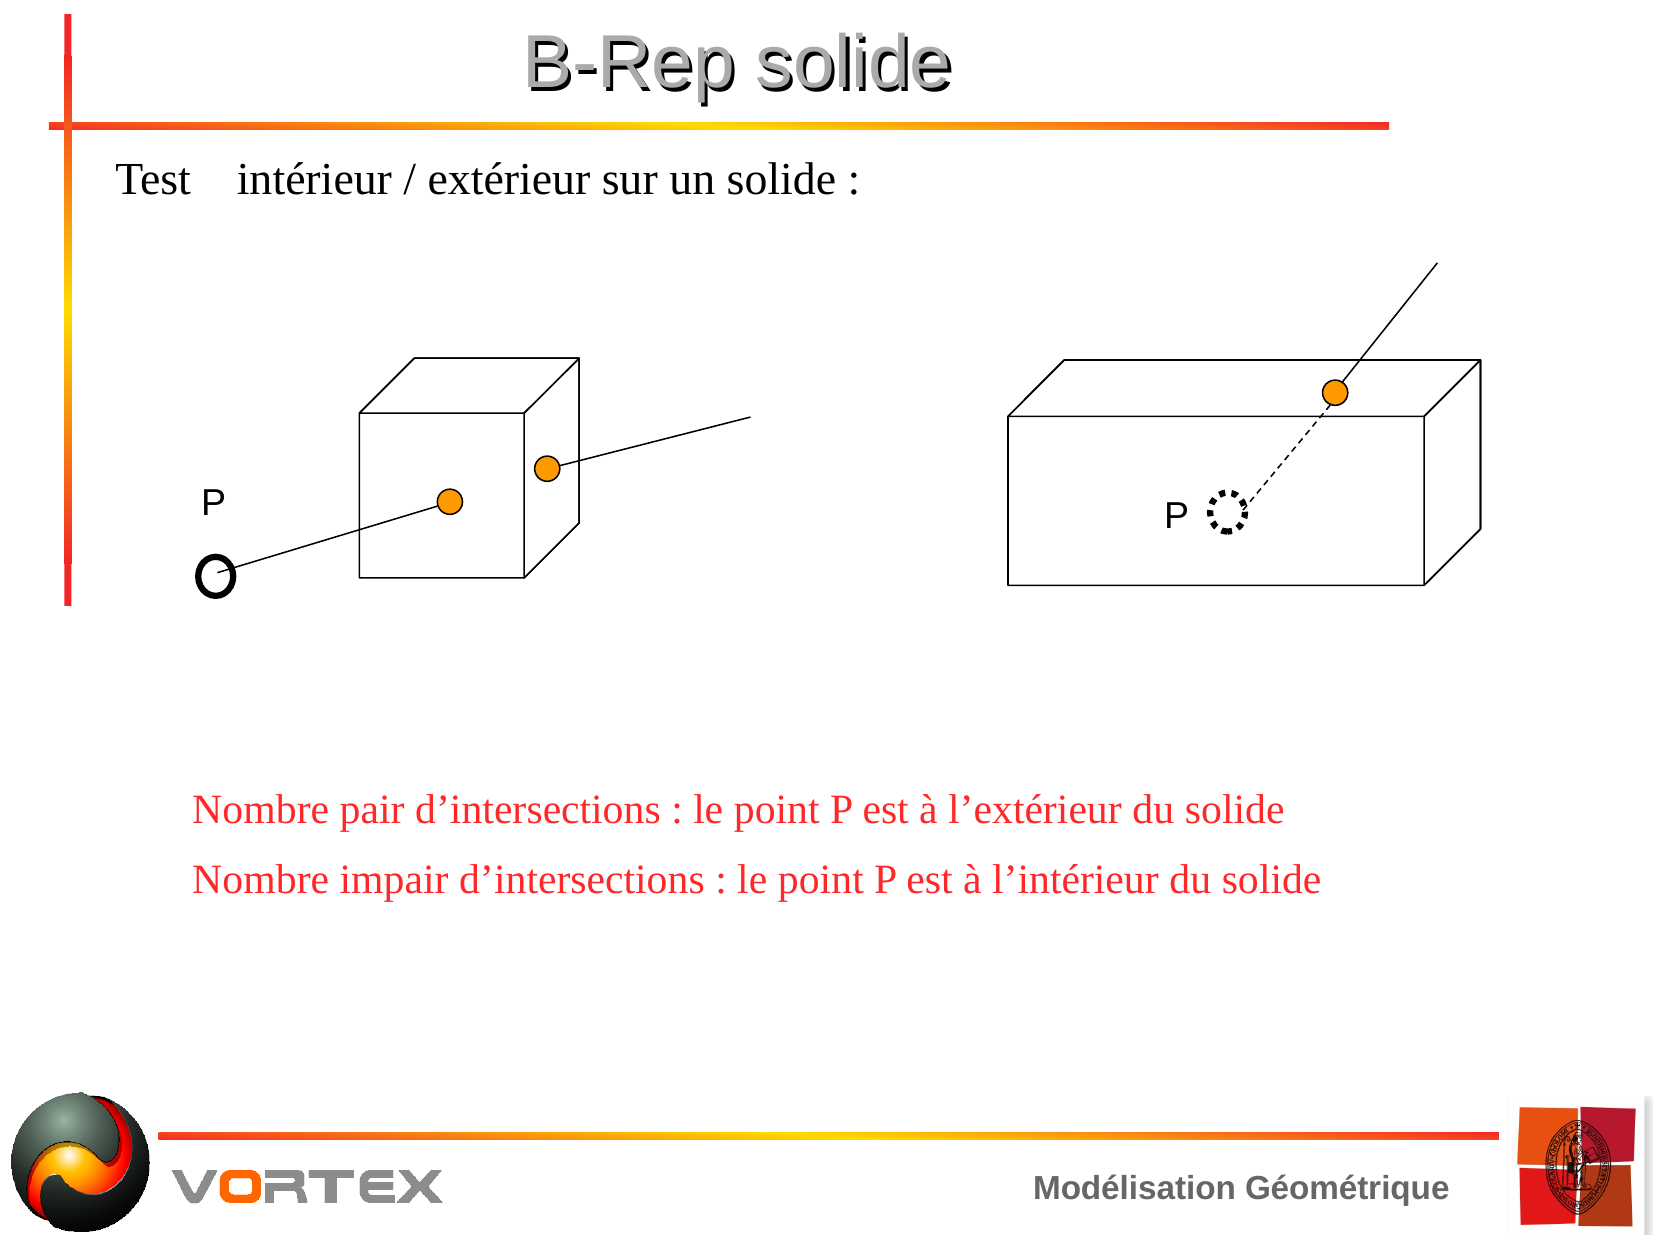

# B-Rep solide
Test intérieur / extérieur sur un solide :
Nombre pair d’intersections : le point P est à l’extérieur du solide
Nombre impair d’intersections : le point P est à l’intérieur du solide
P
P